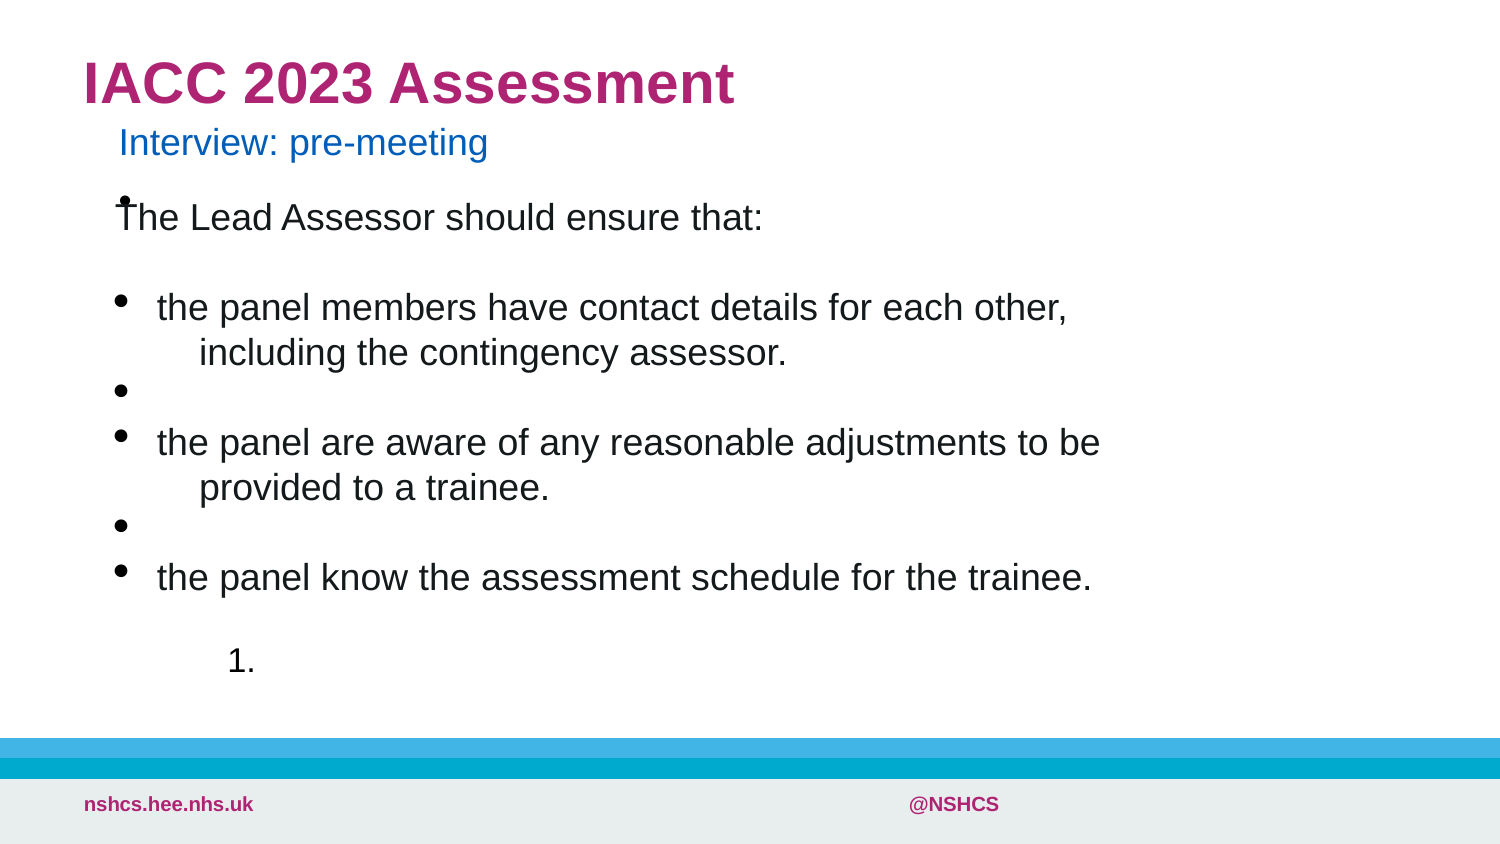

# IACC 2023 Assessment
Interview: pre-meeting
The Lead Assessor should ensure that:
the panel members have contact details for each other, including the contingency assessor.
the panel are aware of any reasonable adjustments to be provided to a trainee.
the panel know the assessment schedule for the trainee.